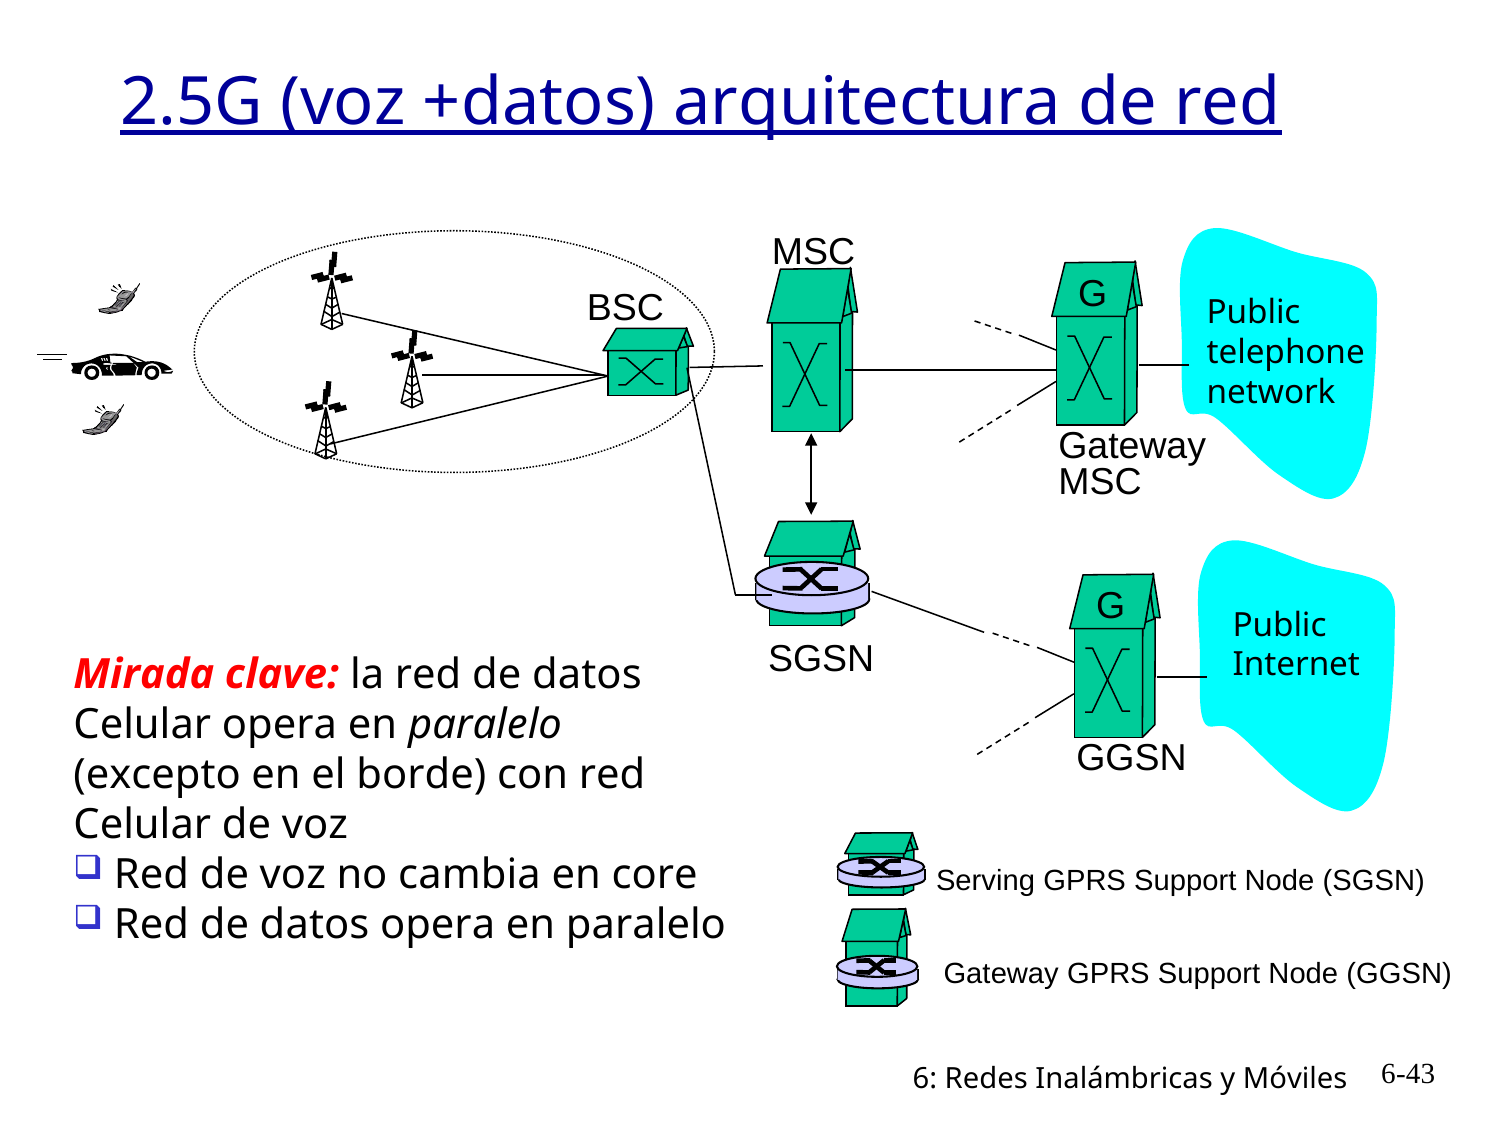

2.5G (voz +datos) arquitectura de red
MSC
G
BSC
Public
telephone
network
Gateway
MSC
G
Public
Internet
SGSN
Mirada clave: la red de datos
Celular opera en paralelo
(excepto en el borde) con red
Celular de voz
 Red de voz no cambia en core
 Red de datos opera en paralelo
GGSN
Serving GPRS Support Node (SGSN)
Gateway GPRS Support Node (GGSN)
43